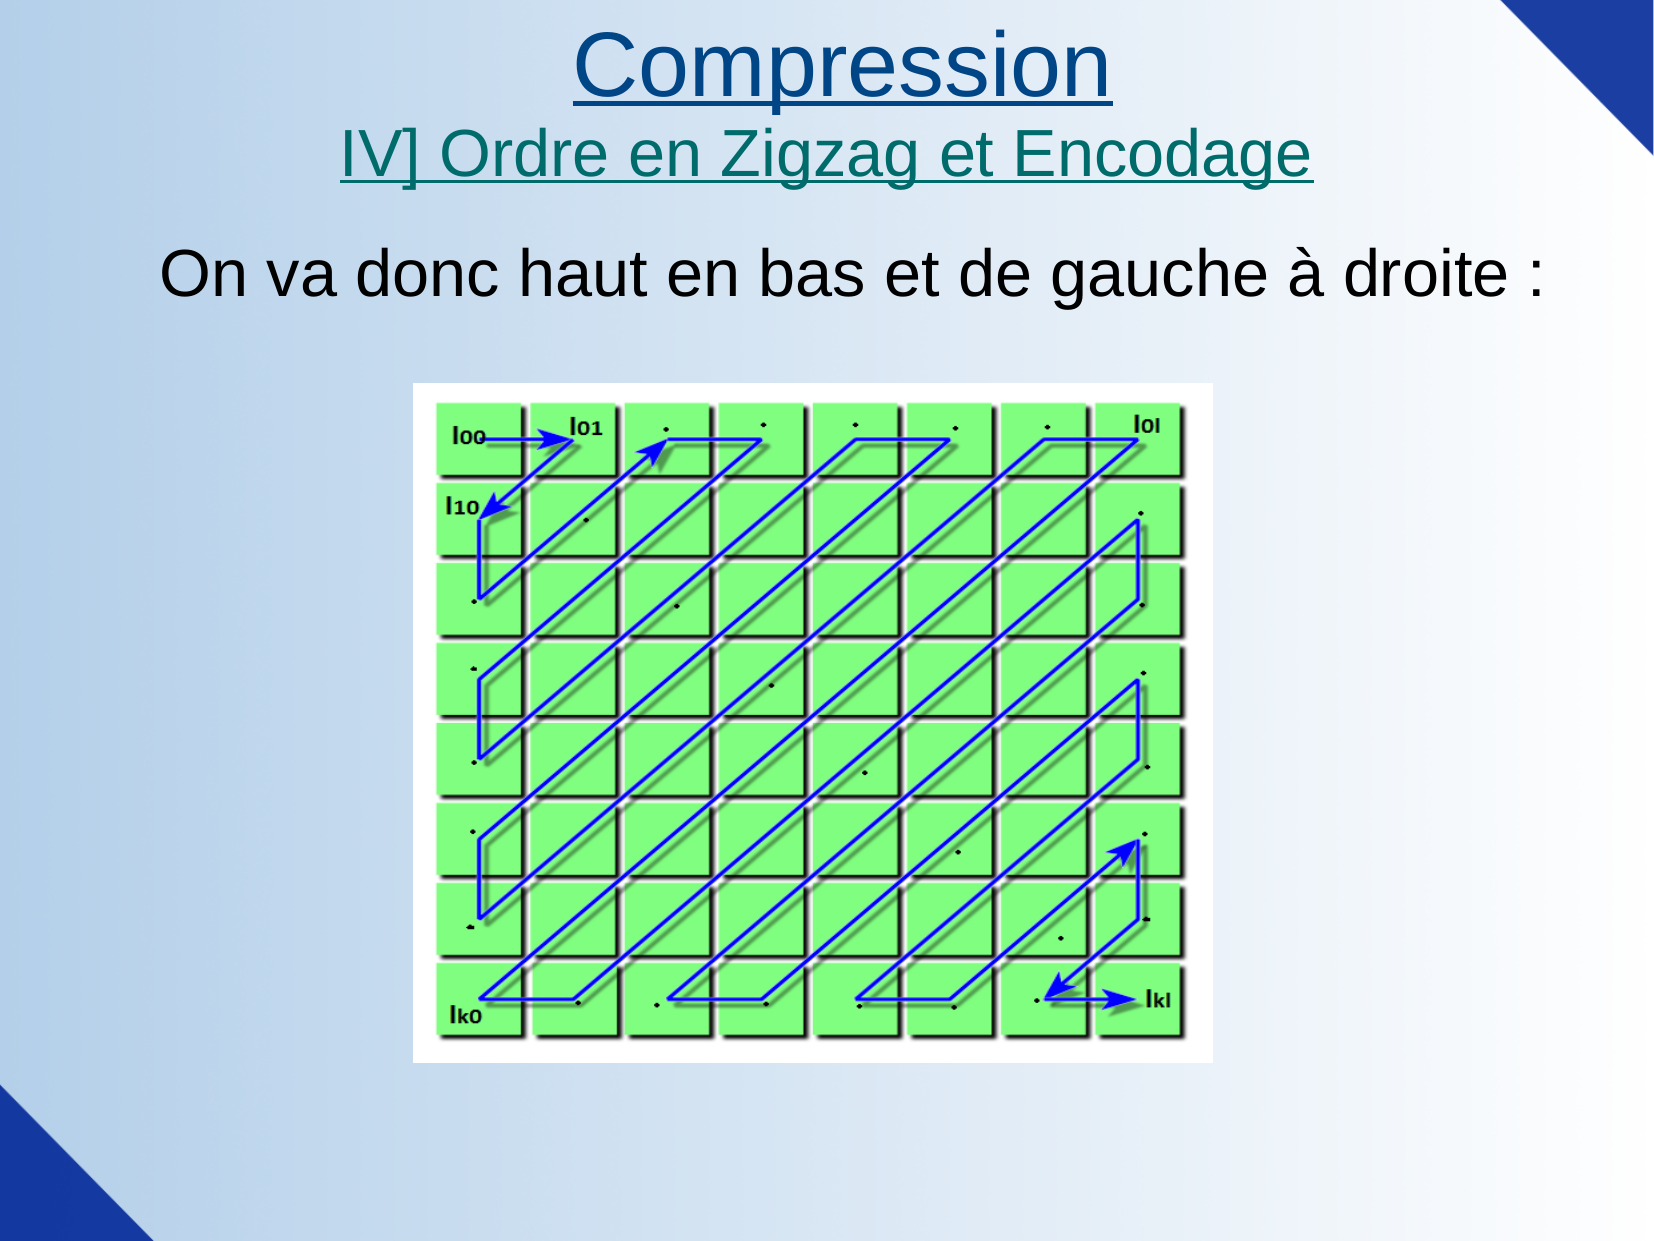

# Compression IV] Ordre en Zigzag et Encodage
On va donc haut en bas et de gauche à droite :